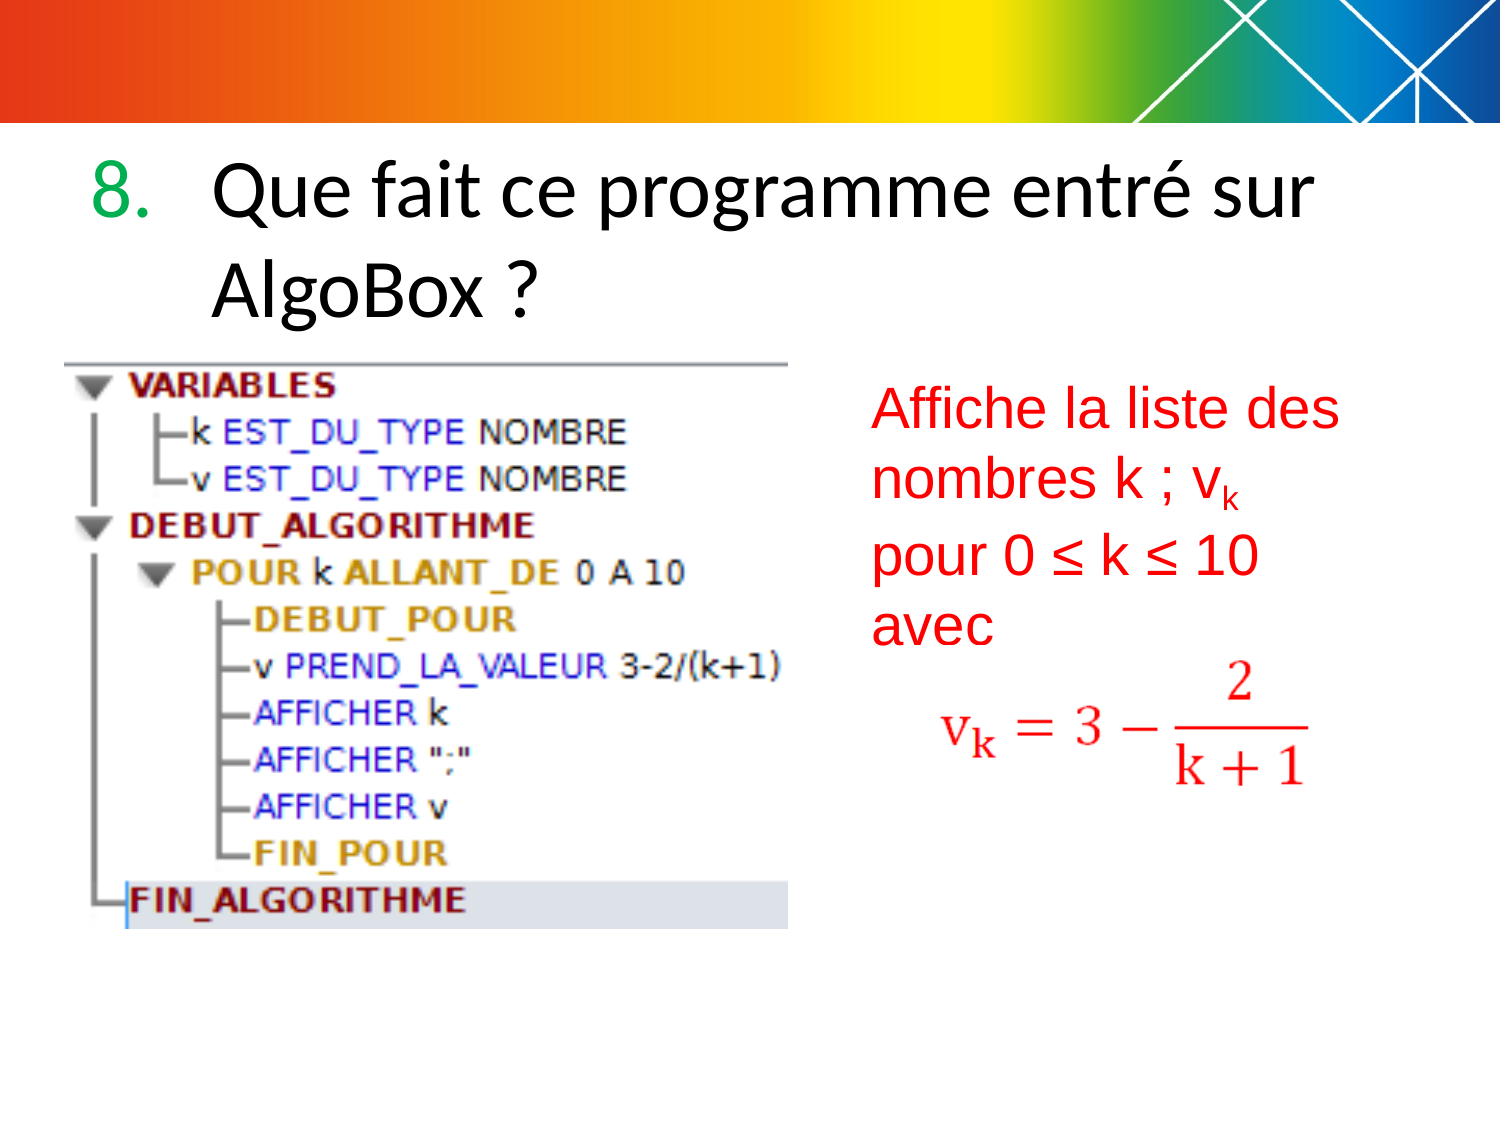

# Que fait ce programme entré sur AlgoBox ?
Affiche la liste des nombres k ; vk
pour 0 ≤ k ≤ 10
avec